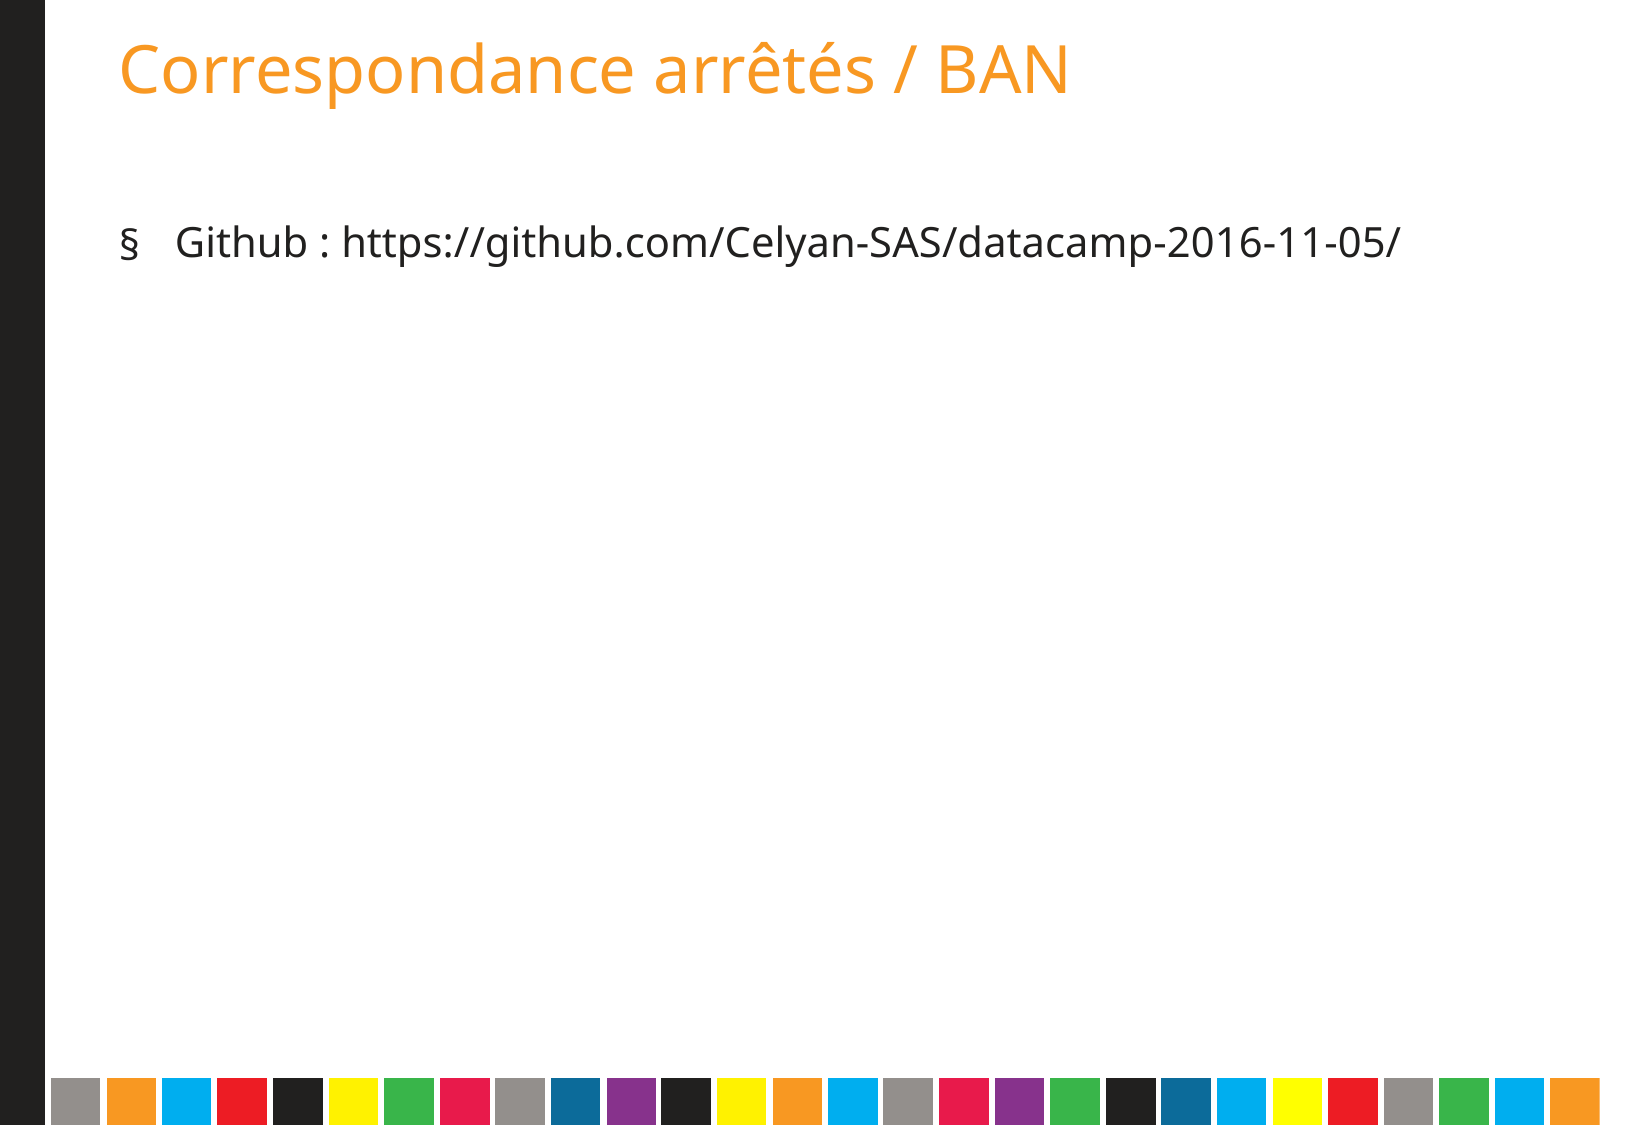

Correspondance arrêtés / BAN
# Github : https://github.com/Celyan-SAS/datacamp-2016-11-05/